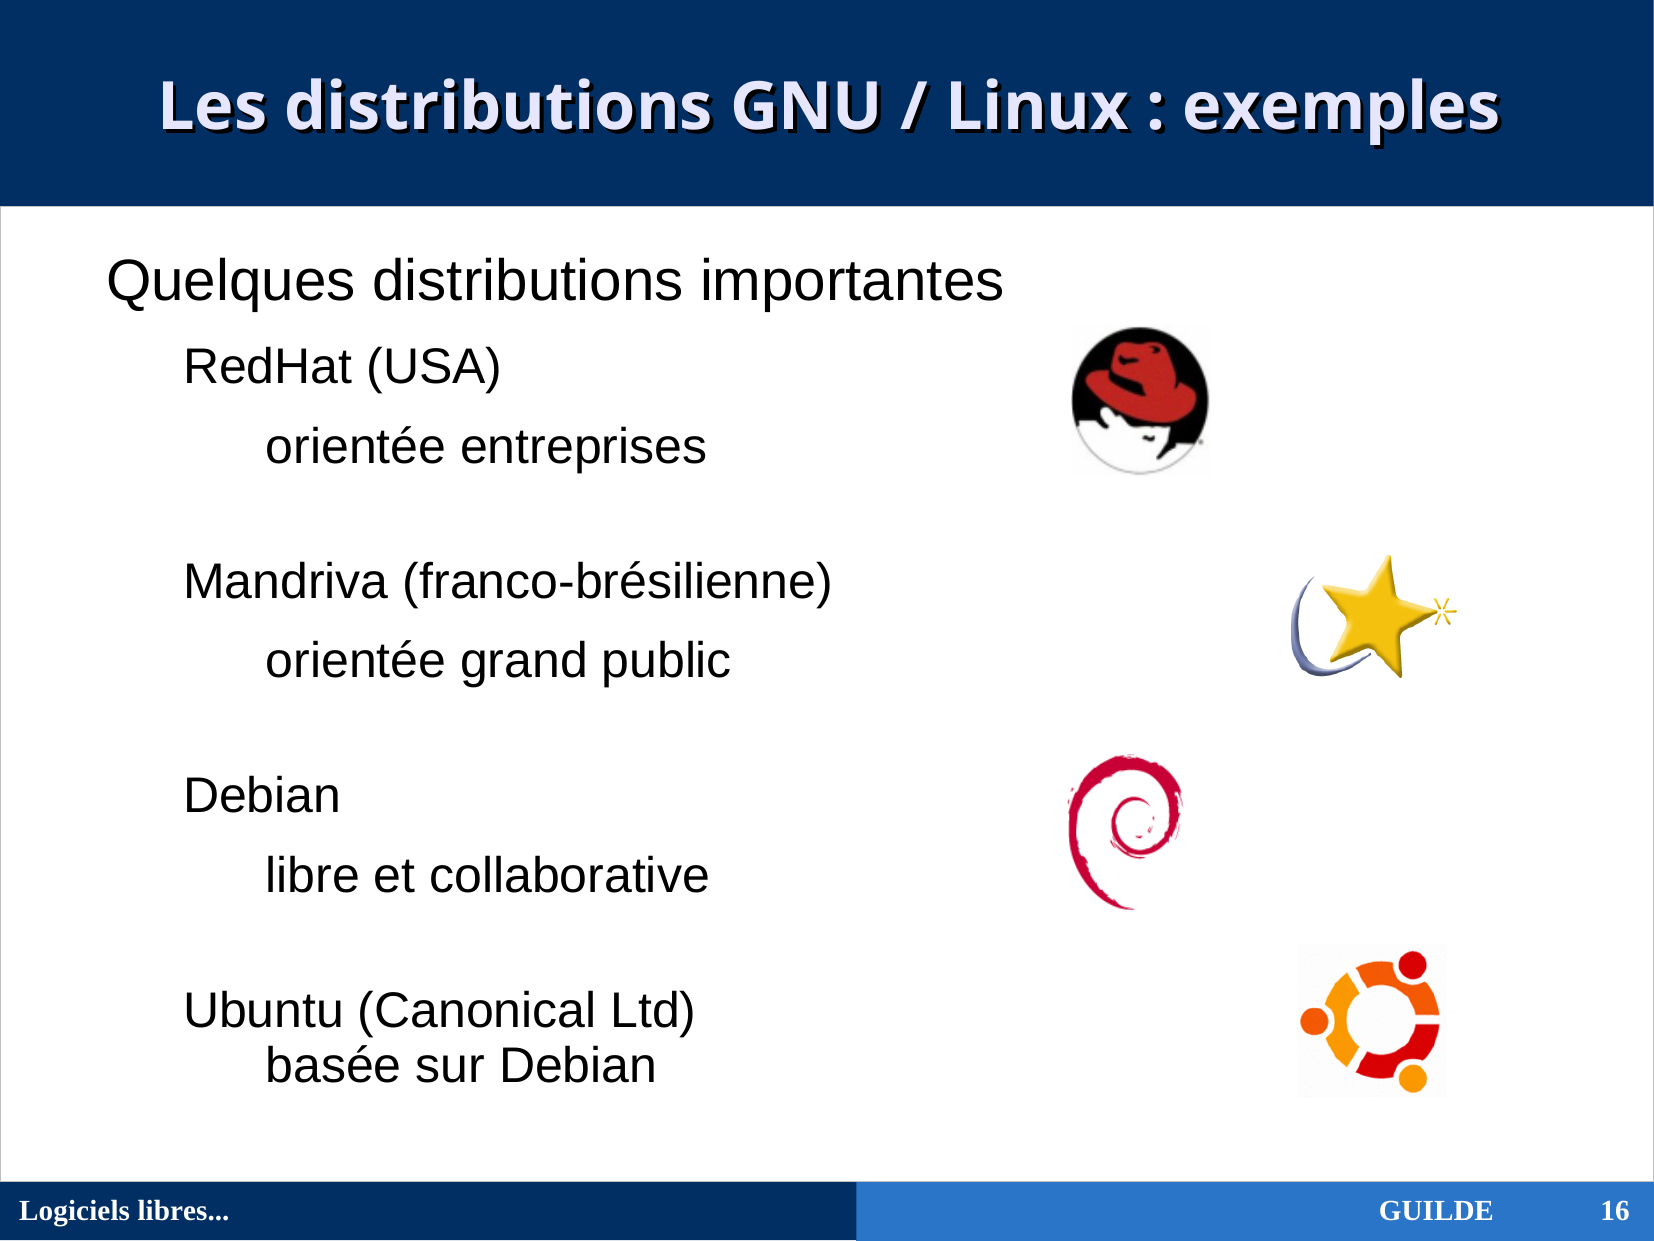

# Les distributions GNU / Linux : exemples
Quelques distributions importantes
RedHat (USA)
orientée entreprises
Mandriva (franco-brésilienne)
orientée grand public
Debian
libre et collaborative
Ubuntu (Canonical Ltd)
basée sur Debian
16